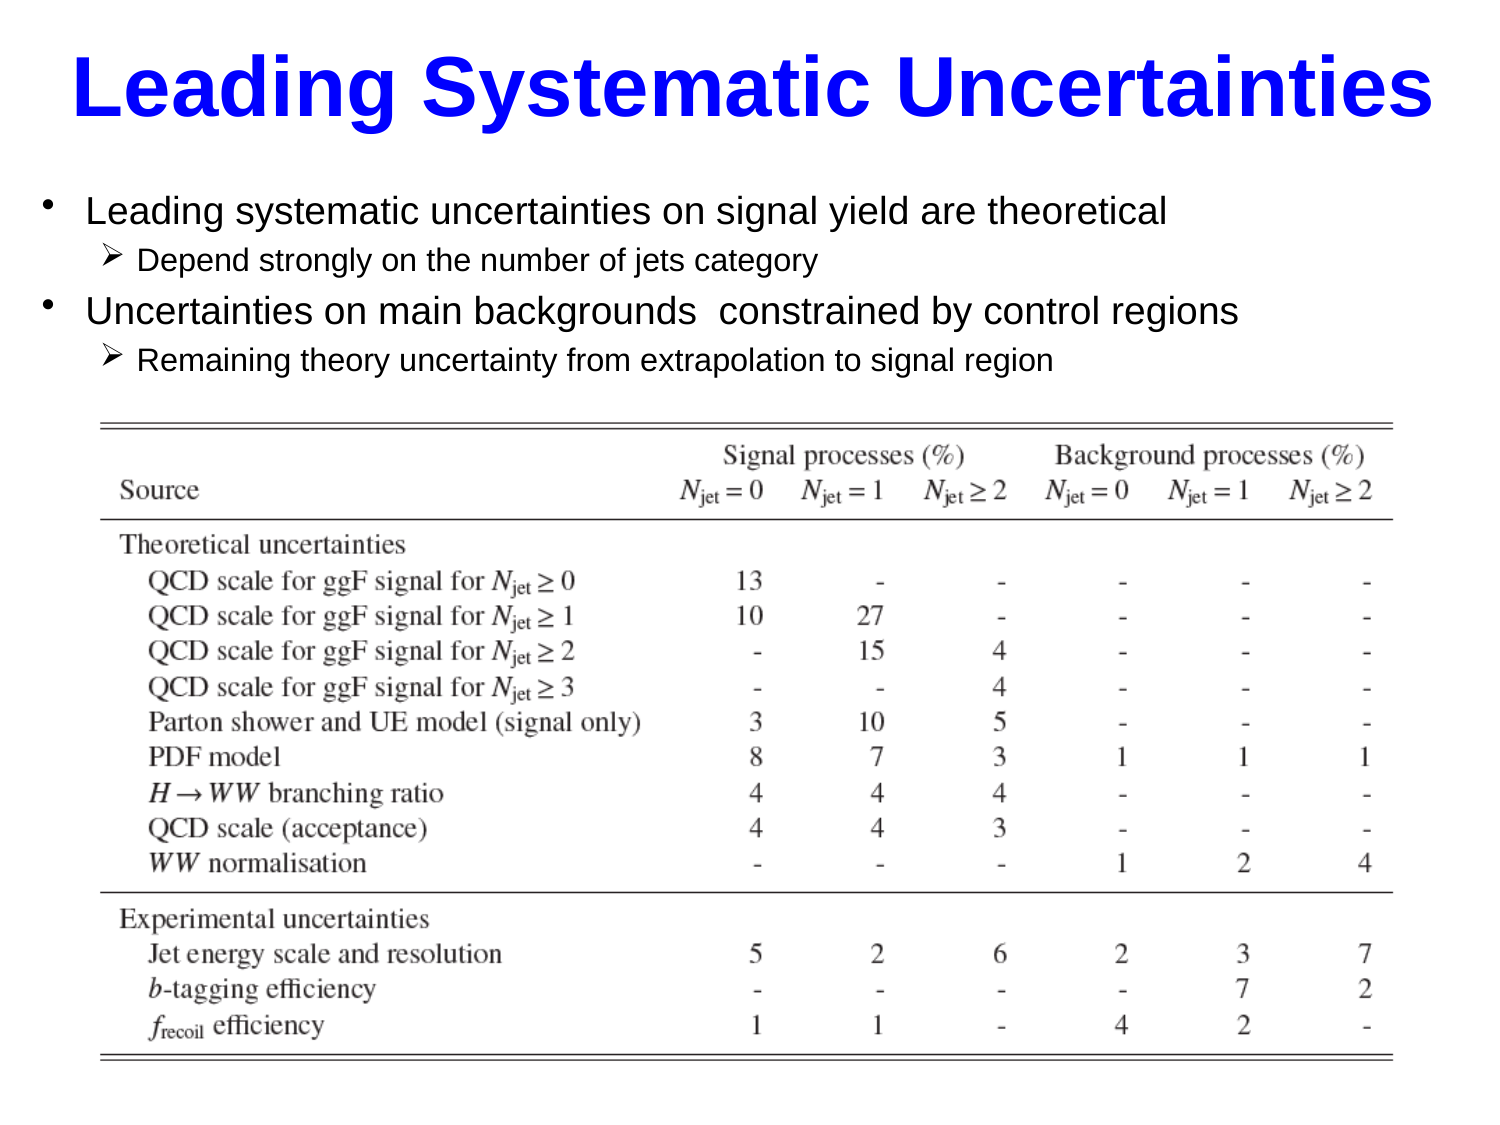

# Leading Systematic Uncertainties
Leading systematic uncertainties on signal yield are theoretical
Depend strongly on the number of jets category
Uncertainties on main backgrounds constrained by control regions
Remaining theory uncertainty from extrapolation to signal region